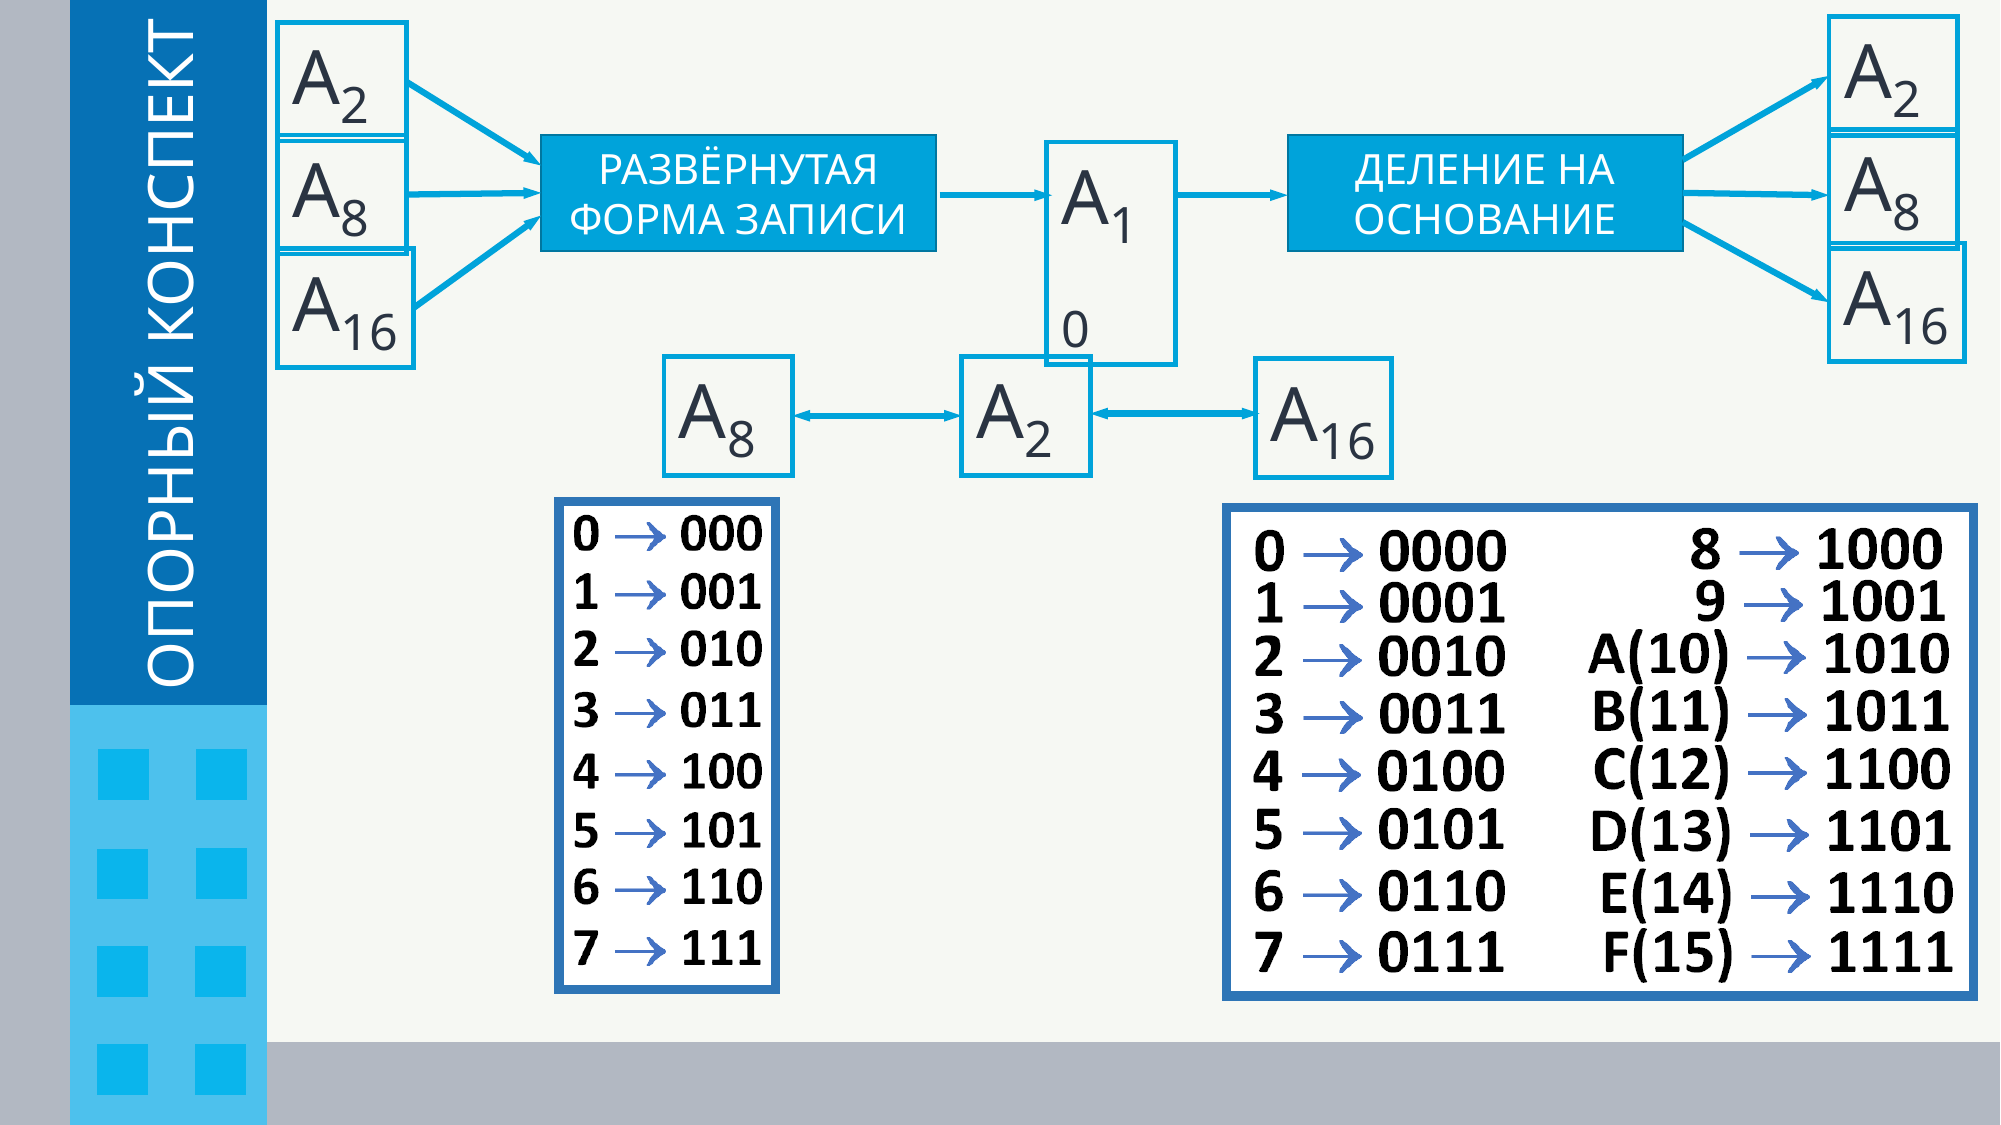

А2
А2
А8
А8
РАЗВЁРНУТАЯ
ФОРМА ЗАПИСИ
ДЕЛЕНИЕ НА ОСНОВАНИЕ
А10
А16
А16
А8
А2
А16